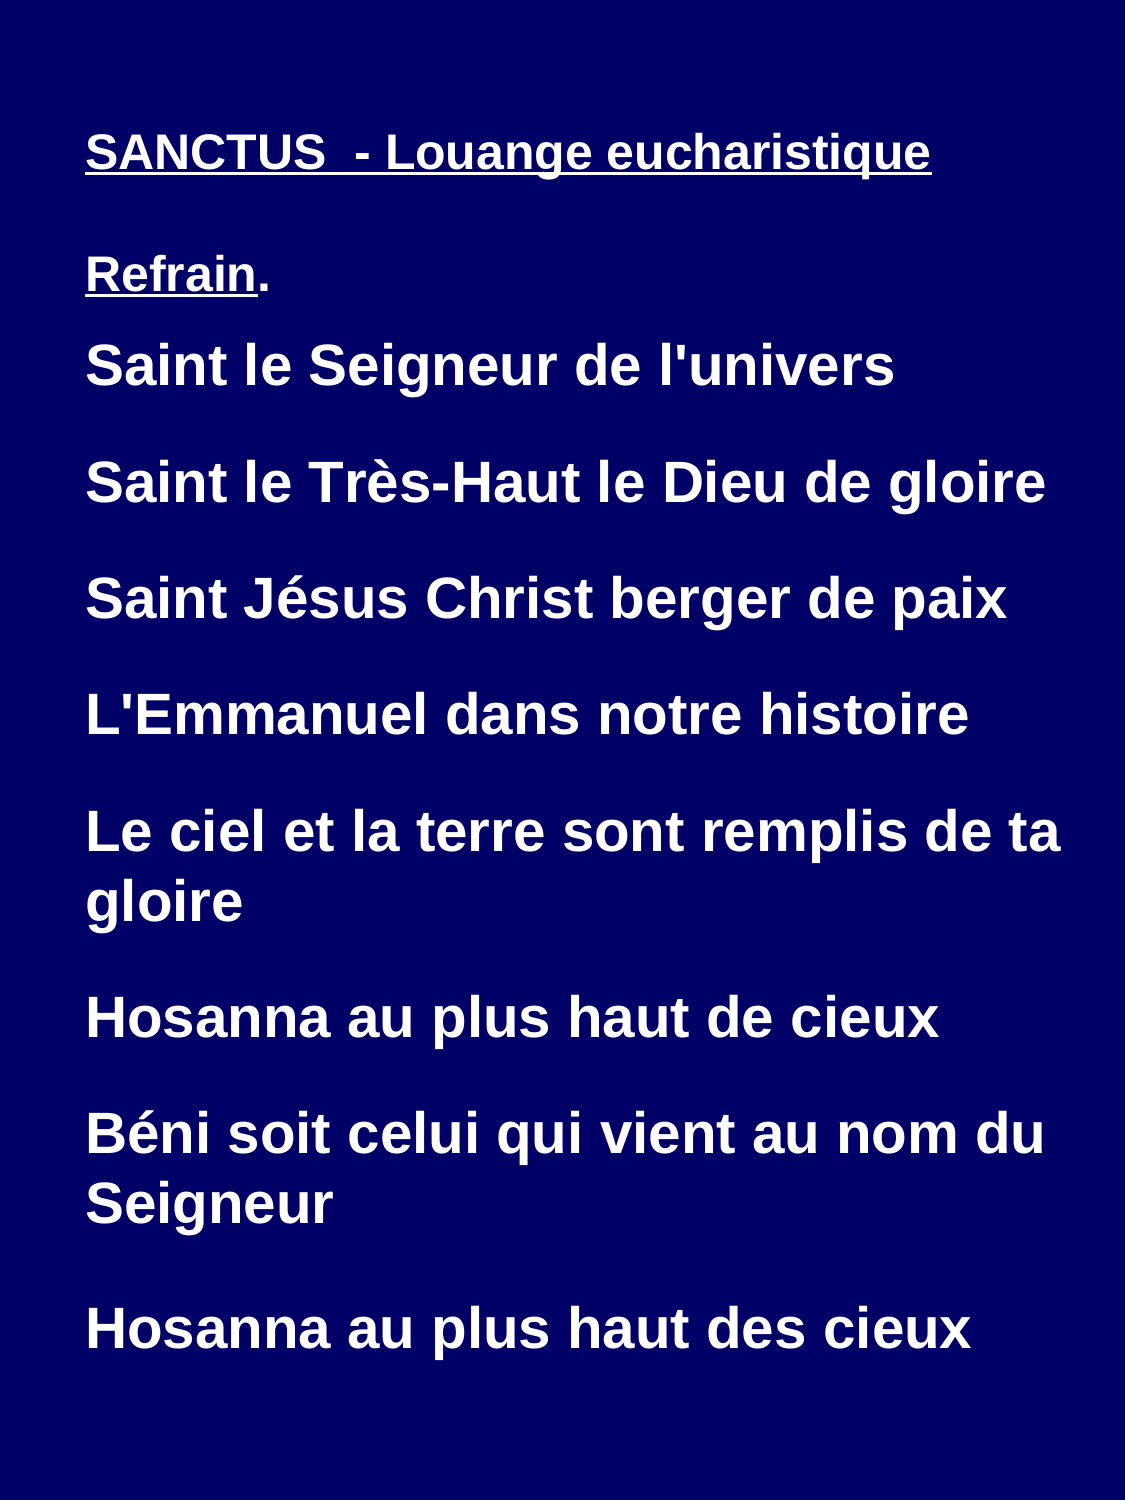

SANCTUS - Louange eucharistique
Refrain.
Saint le Seigneur de l'univers
Saint le Très-Haut le Dieu de gloire
Saint Jésus Christ berger de paix
L'Emmanuel dans notre histoire
Le ciel et la terre sont remplis de ta gloire
Hosanna au plus haut de cieux
Béni soit celui qui vient au nom du Seigneur
Hosanna au plus haut des cieux